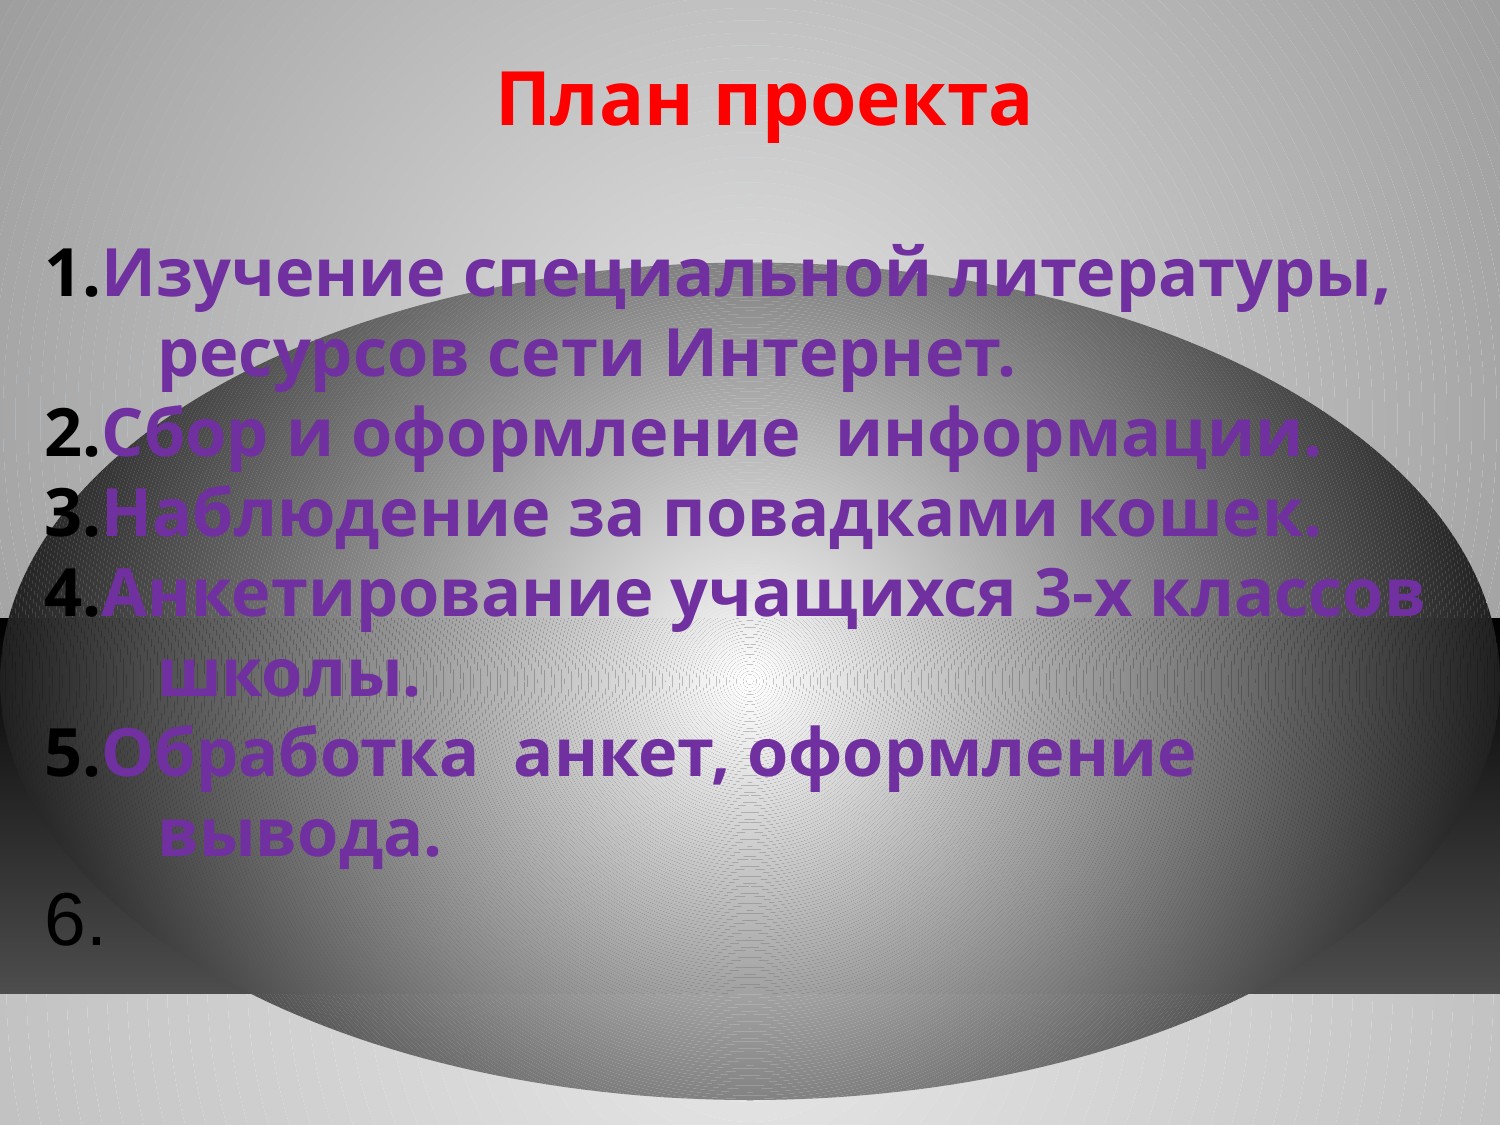

План проекта
Изучение специальной литературы, ресурсов сети Интернет.
Сбор и оформление информации.
Наблюдение за повадками кошек.
Анкетирование учащихся 3-х классов школы.
Обработка анкет, оформление вывода.